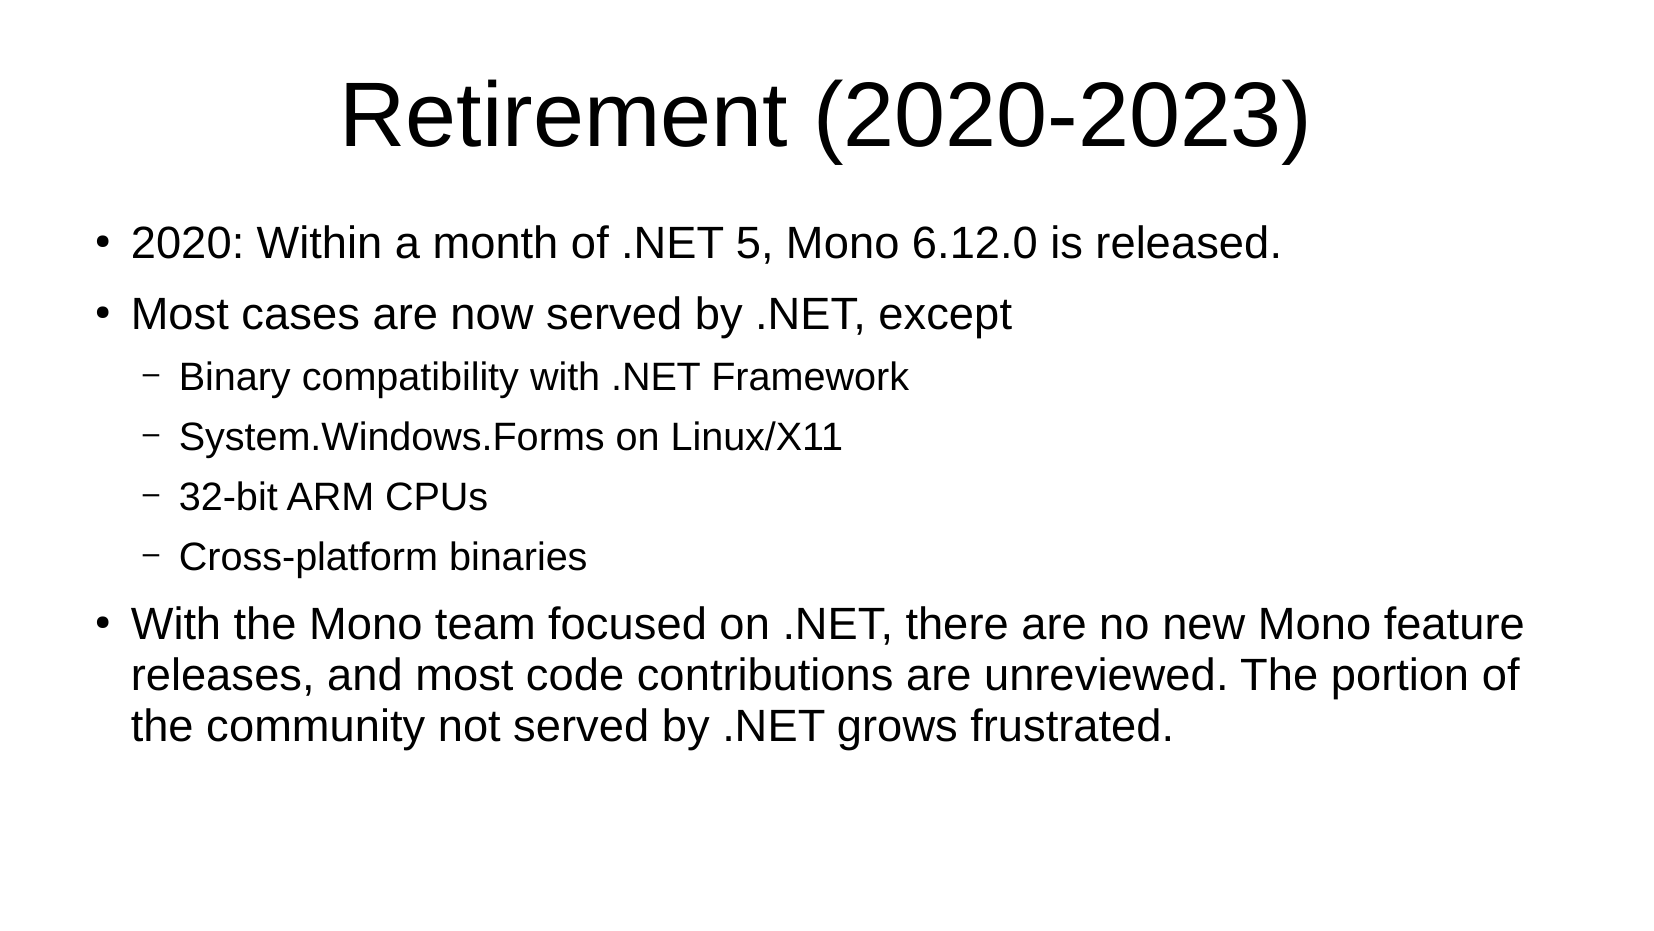

# Retirement (2020-2023)
2020: Within a month of .NET 5, Mono 6.12.0 is released.
Most cases are now served by .NET, except
Binary compatibility with .NET Framework
System.Windows.Forms on Linux/X11
32-bit ARM CPUs
Cross-platform binaries
With the Mono team focused on .NET, there are no new Mono feature releases, and most code contributions are unreviewed. The portion of the community not served by .NET grows frustrated.